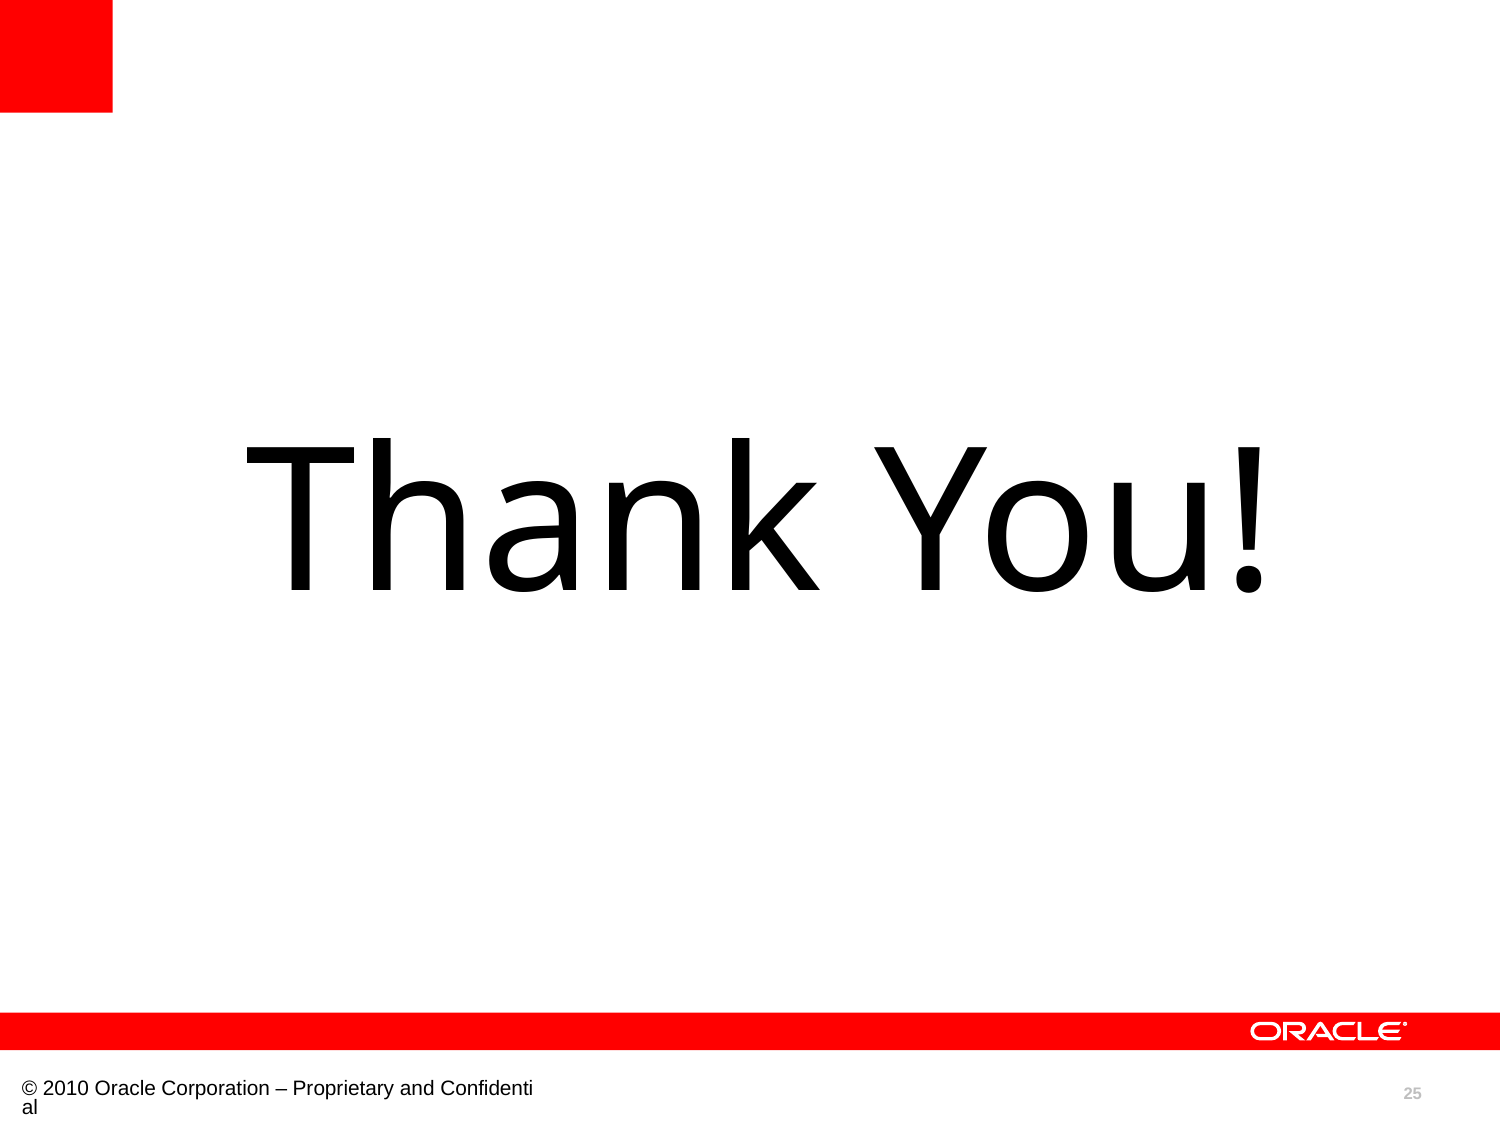

Thank You!
© 2010 Oracle Corporation – Proprietary and Confidential